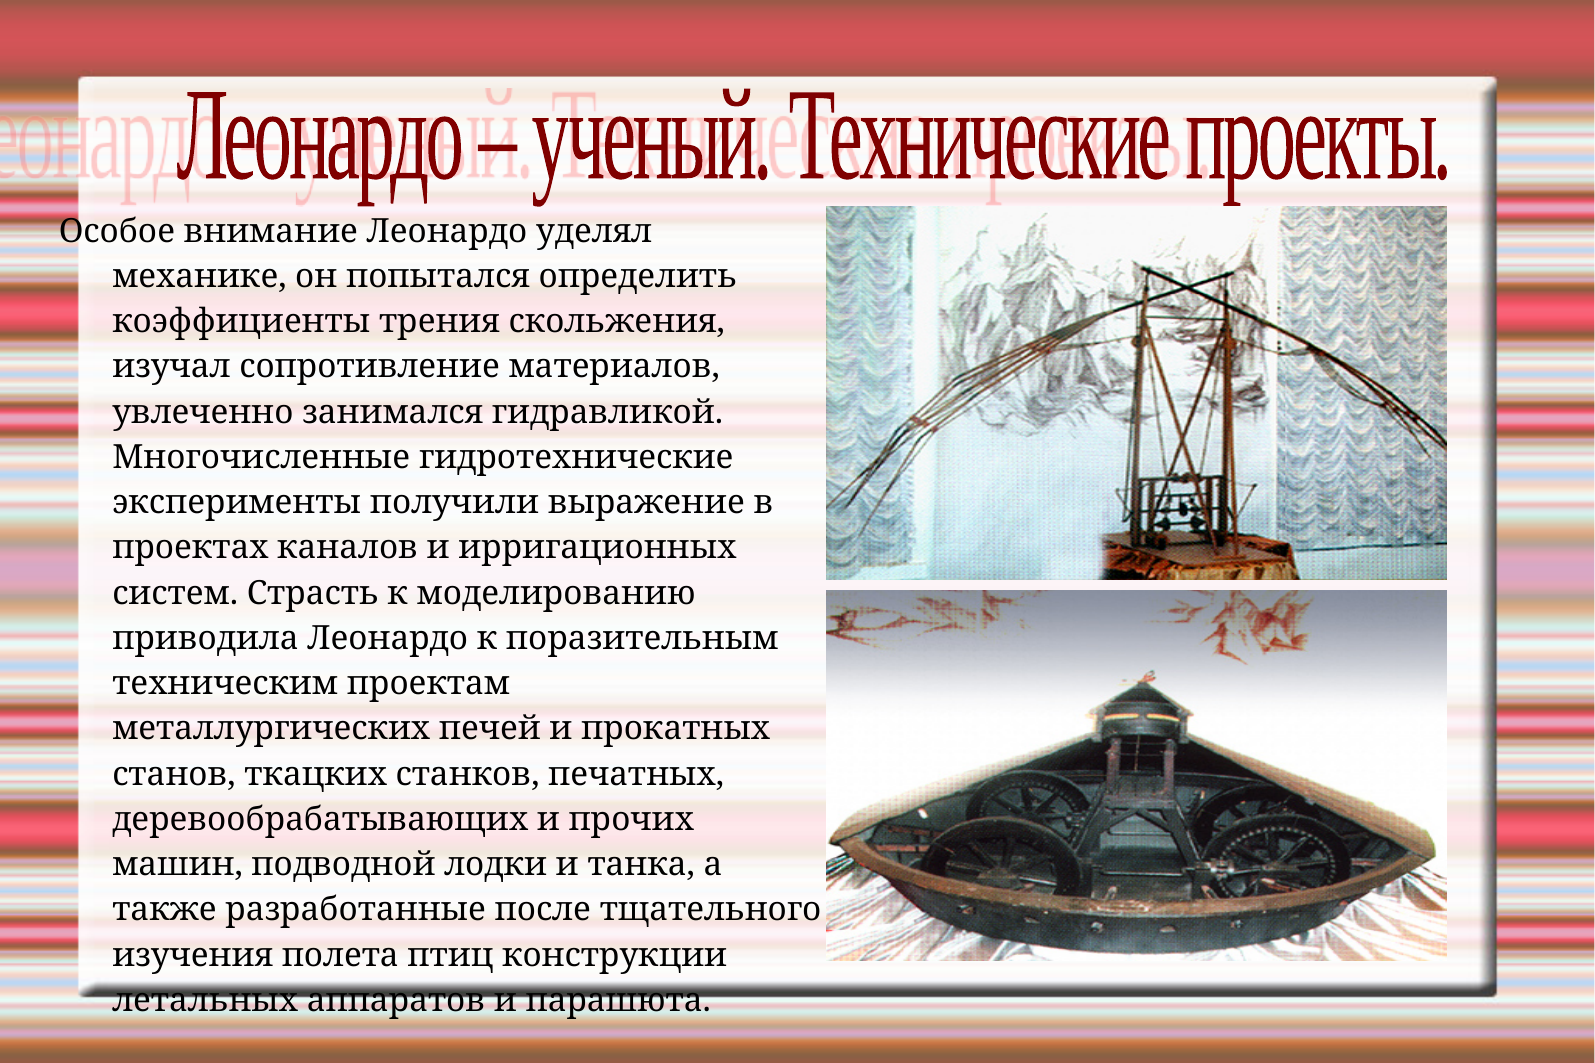

Леонардо – ученый. Технические проекты.
# Особое внимание Леонардо уделял механике, он попытался определить коэффициенты трения скольжения, изучал сопротивление материалов, увлеченно занимался гидравликой. Многочисленные гидротехнические эксперименты получили выражение в проектах каналов и ирригационных систем. Страсть к моделированию приводила Леонардо к поразительным техническим проектам металлургических печей и прокатных станов, ткацких станков, печатных, деревообрабатывающих и прочих машин, подводной лодки и танка, а также разработанные после тщательного изучения полета птиц конструкции летальных аппаратов и парашюта.